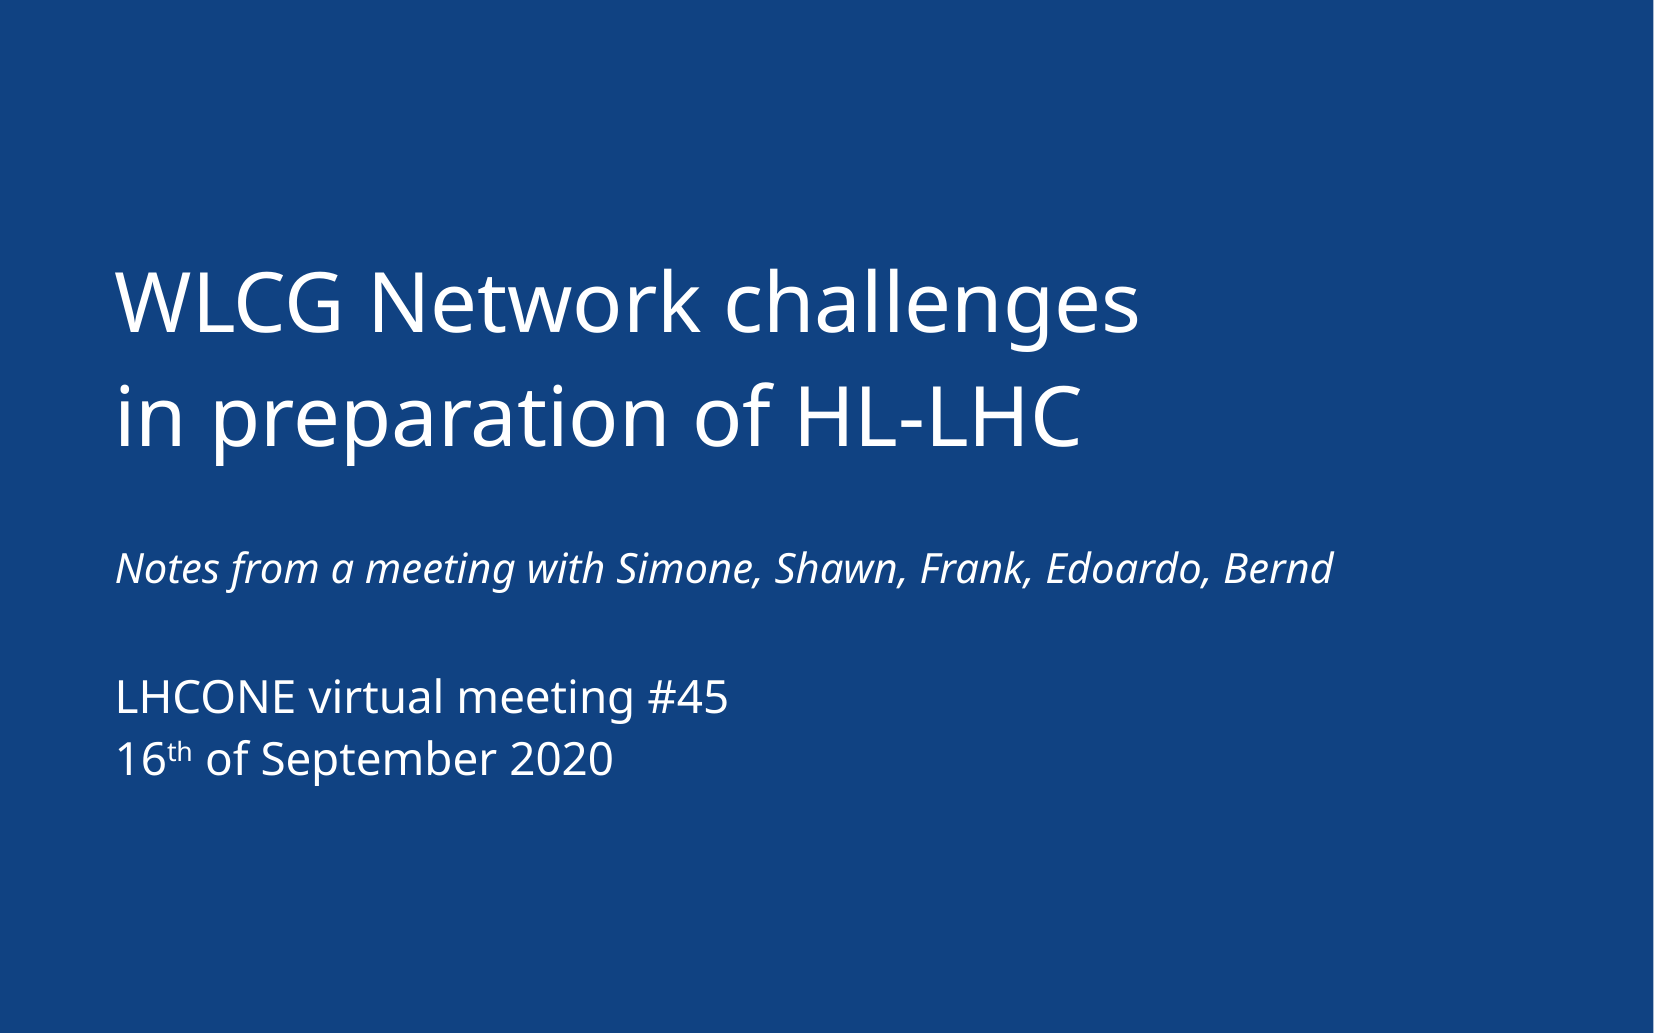

# WLCG Network challenges in preparation of HL-LHC Notes from a meeting with Simone, Shawn, Frank, Edoardo, Bernd LHCONE virtual meeting #45 16th of September 2020